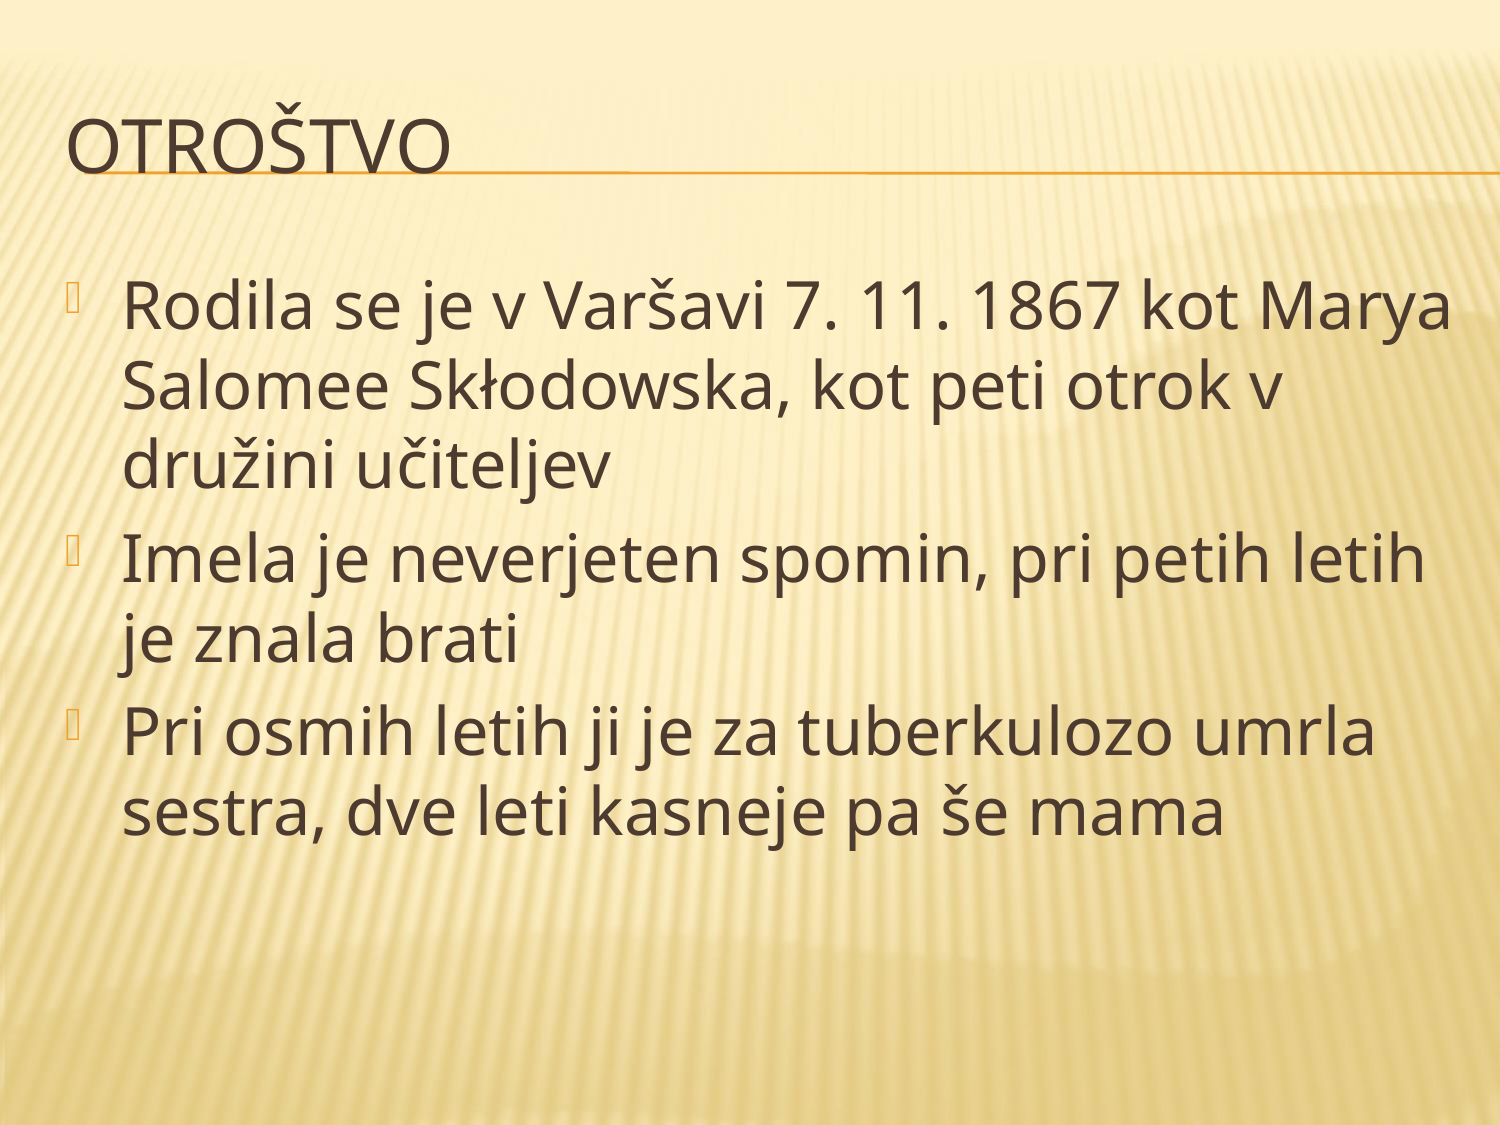

# OTROŠTVO
Rodila se je v Varšavi 7. 11. 1867 kot Marya Salomee Skłodowska, kot peti otrok v družini učiteljev
Imela je neverjeten spomin, pri petih letih je znala brati
Pri osmih letih ji je za tuberkulozo umrla sestra, dve leti kasneje pa še mama